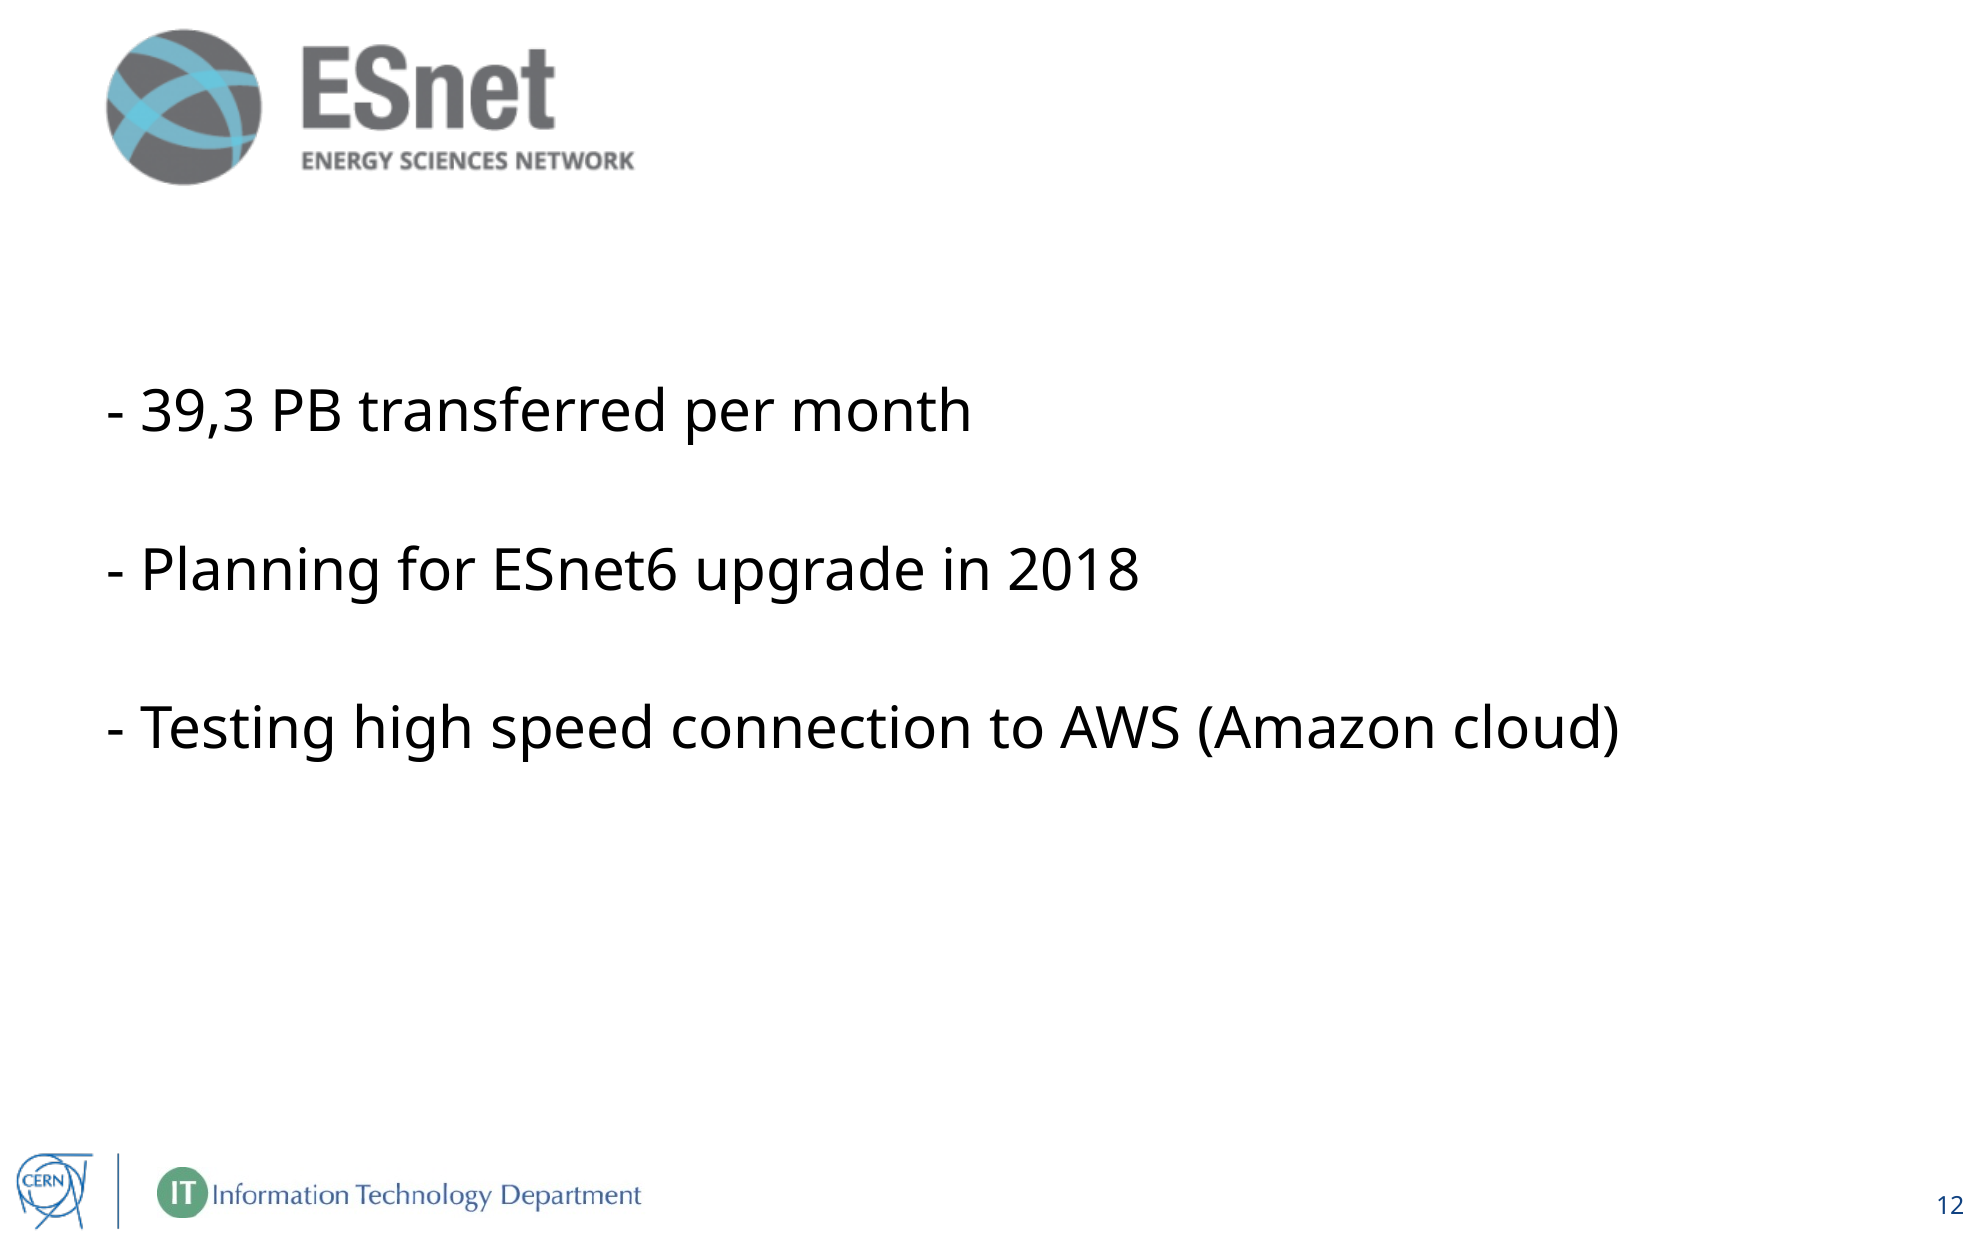

- 39,3 PB transferred per month
- Planning for ESnet6 upgrade in 2018
- Testing high speed connection to AWS (Amazon cloud)